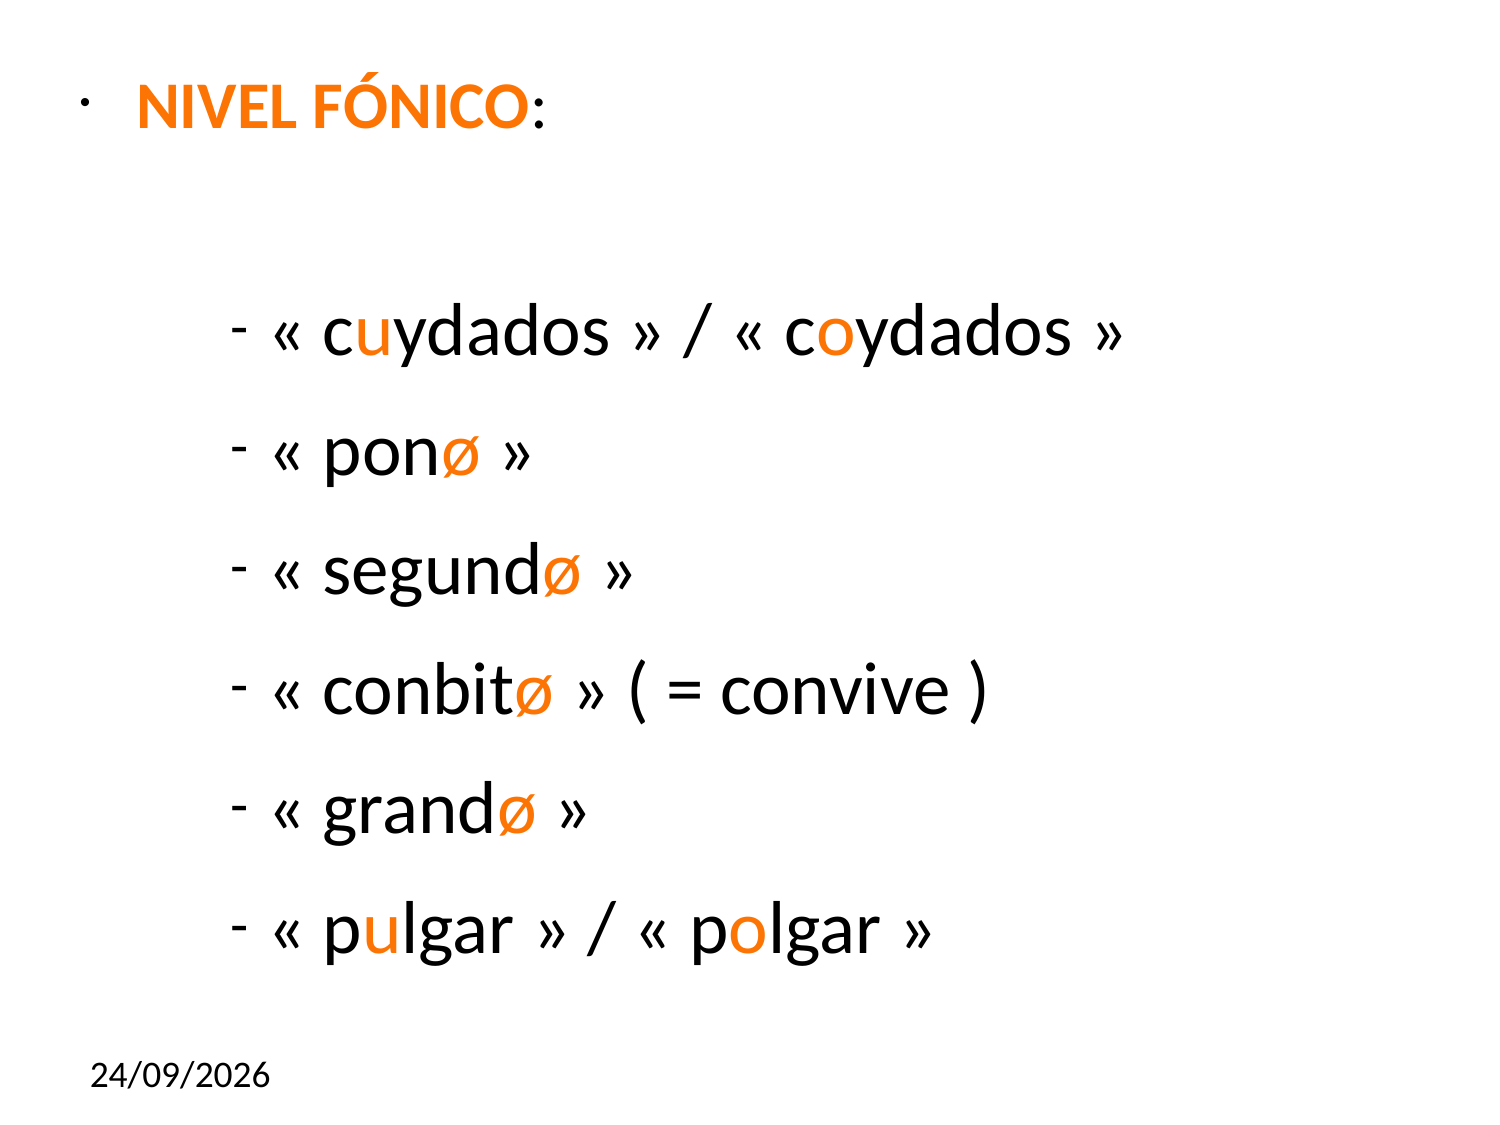

#
NIVEL FÓNICO:
« cuydados » / « coydados »
« ponø »
« segundø »
« conbitø » ( = convive )
« grandø »
« pulgar » / « polgar »
14 de avril de 2011